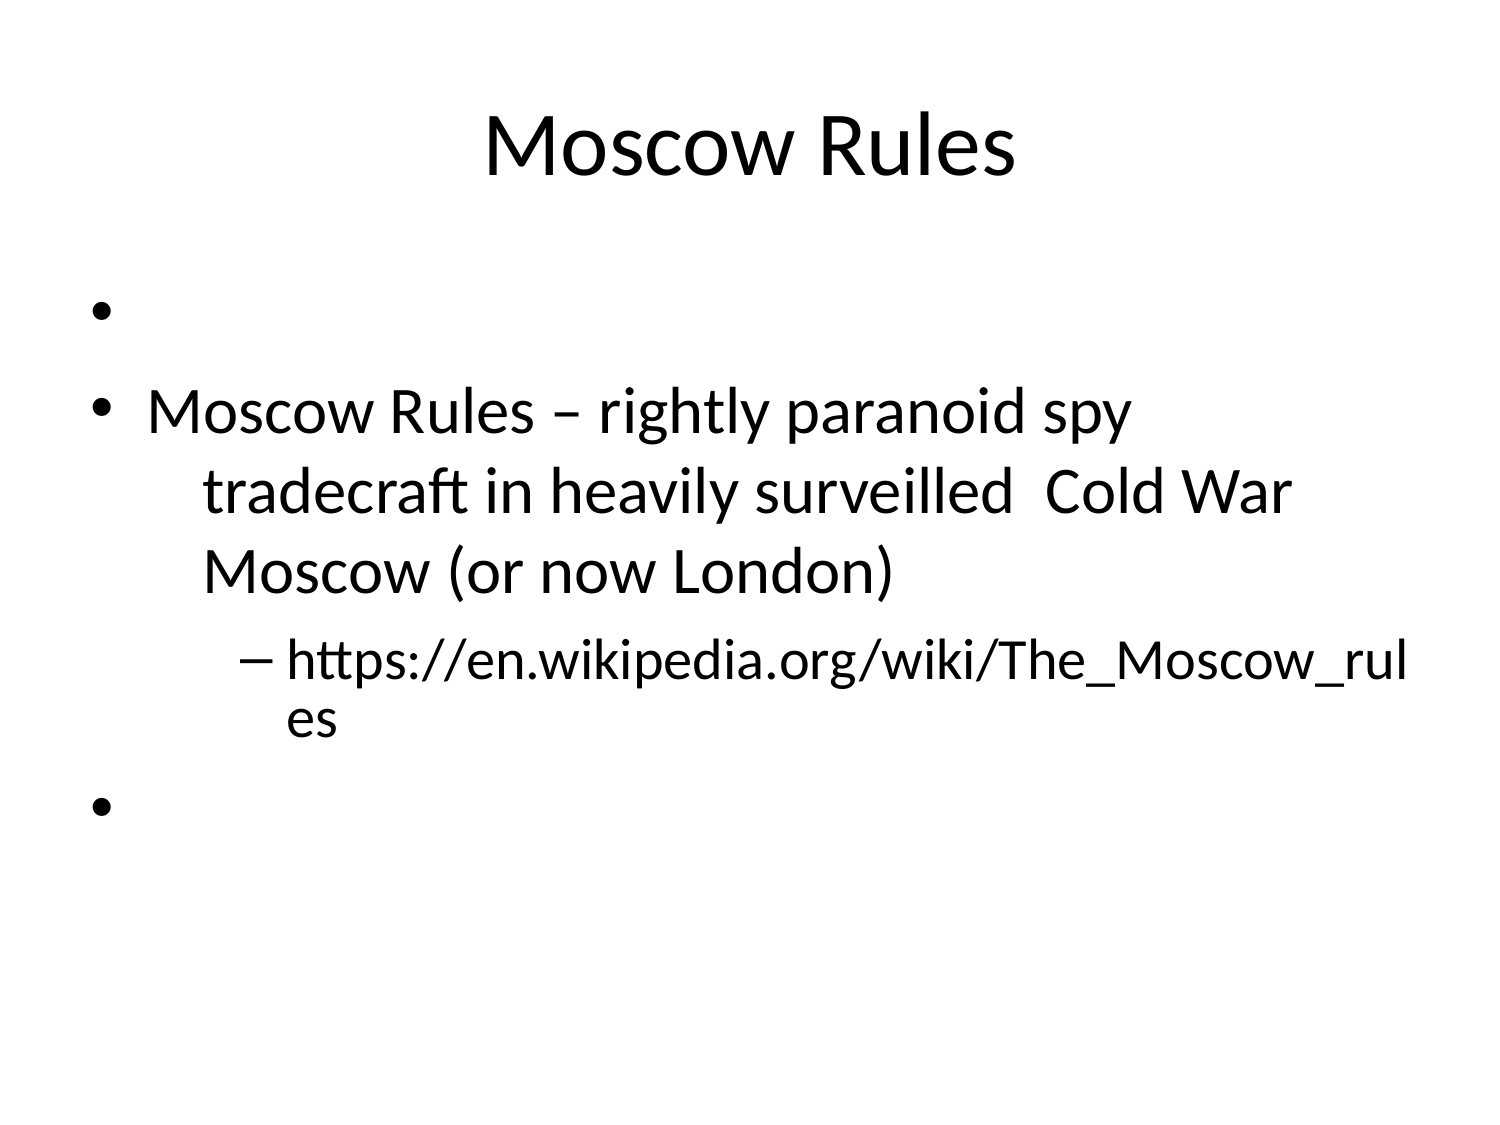

# Moscow Rules
Moscow Rules – rightly paranoid spy tradecraft in heavily surveilled Cold War Moscow (or now London)
https://en.wikipedia.org/wiki/The_Moscow_rules